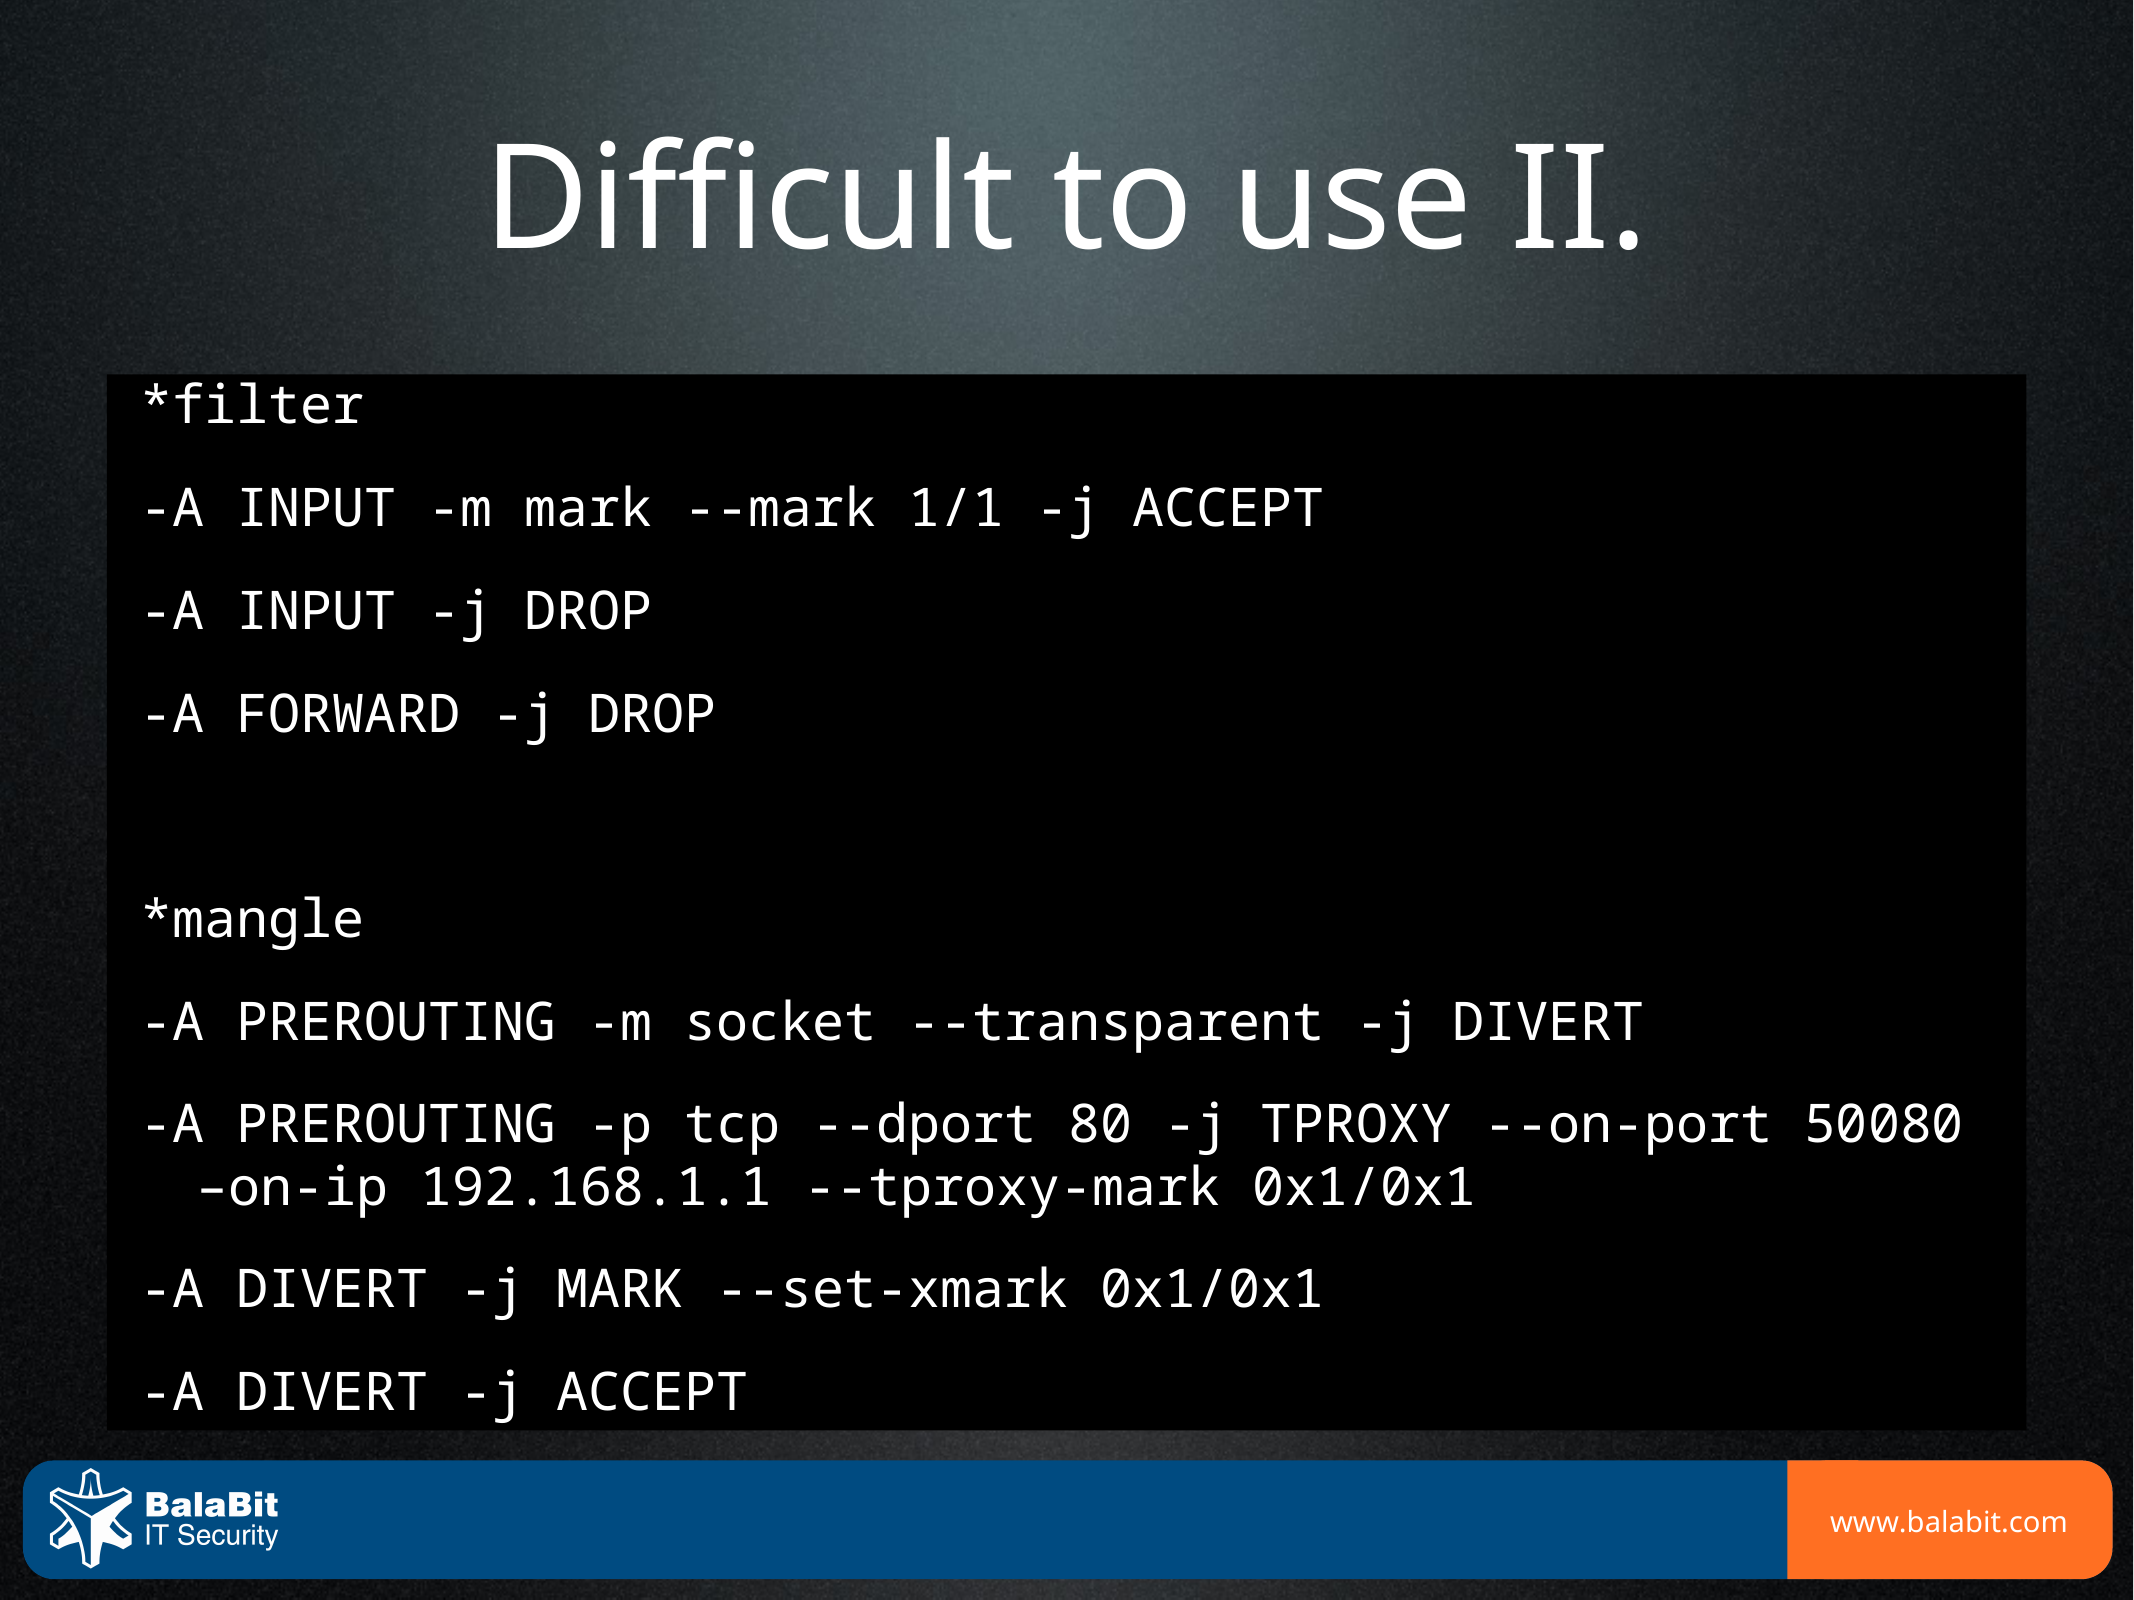

# Difficult to use II.
*filter
-A INPUT -m mark --mark 1/1 -j ACCEPT
-A INPUT -j DROP
-A FORWARD -j DROP
*mangle
-A PREROUTING -m socket --transparent -j DIVERT
-A PREROUTING -p tcp --dport 80 -j TPROXY --on-port 50080 –on-ip 192.168.1.1 --tproxy-mark 0x1/0x1
-A DIVERT -j MARK --set-xmark 0x1/0x1
-A DIVERT -j ACCEPT